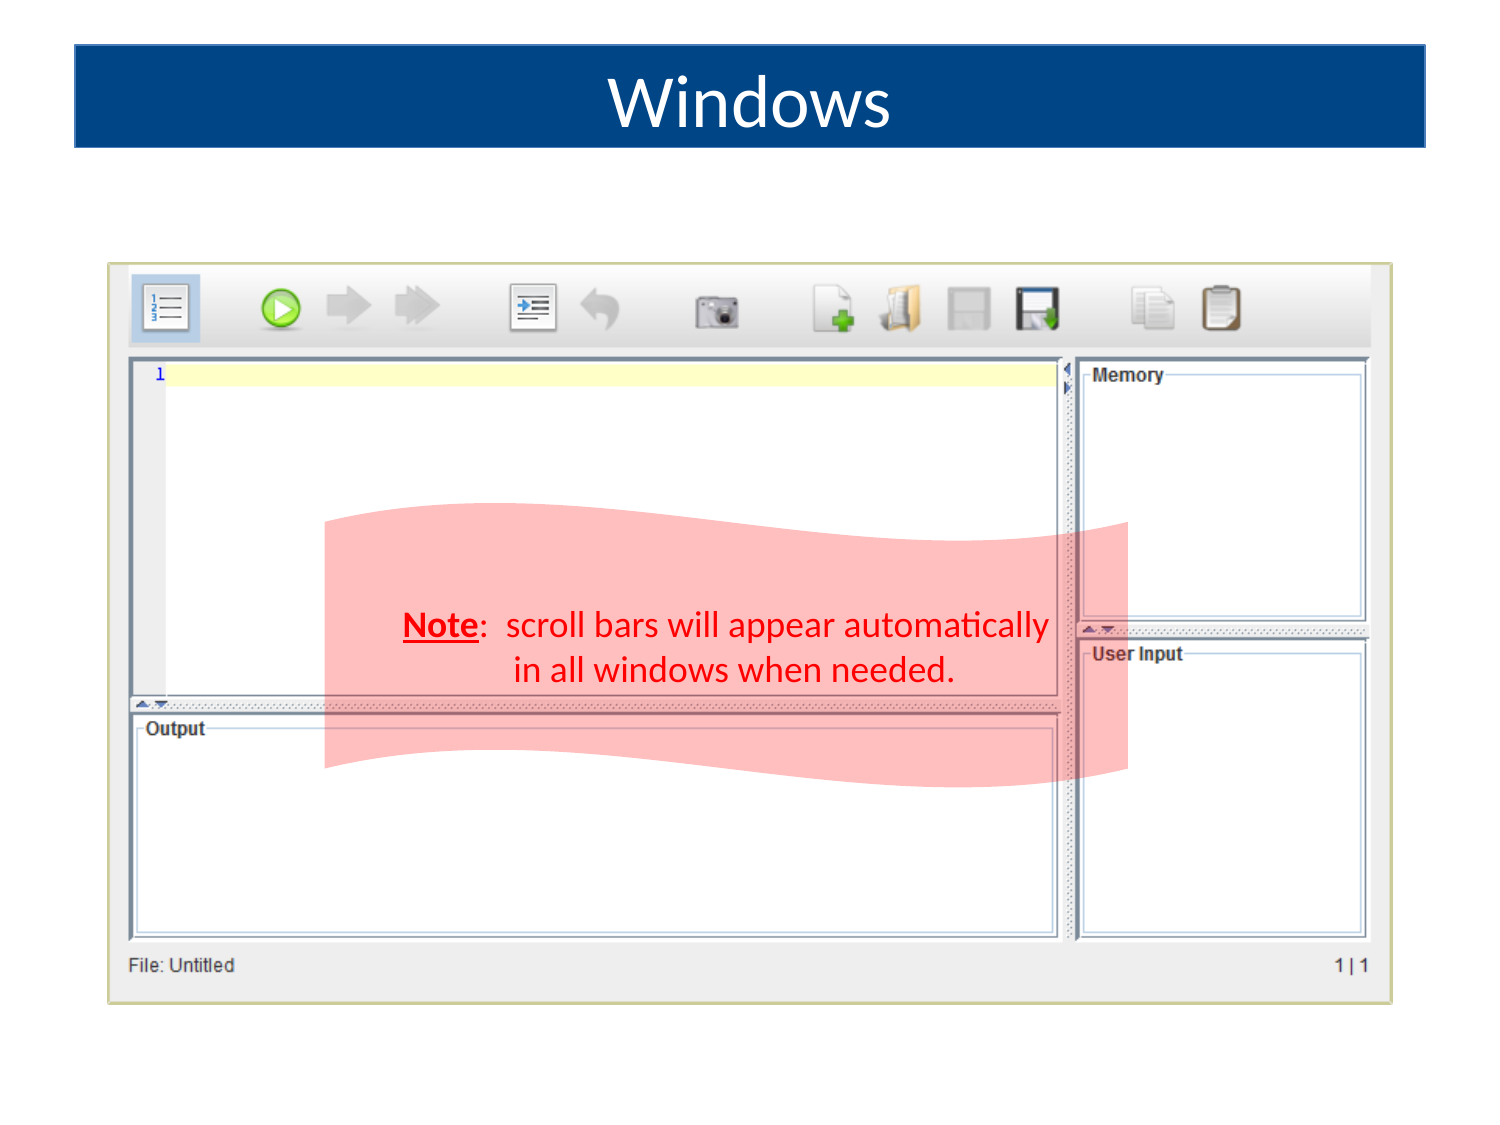

# Windows
Note: scroll bars will appear automatically
 in all windows when needed.